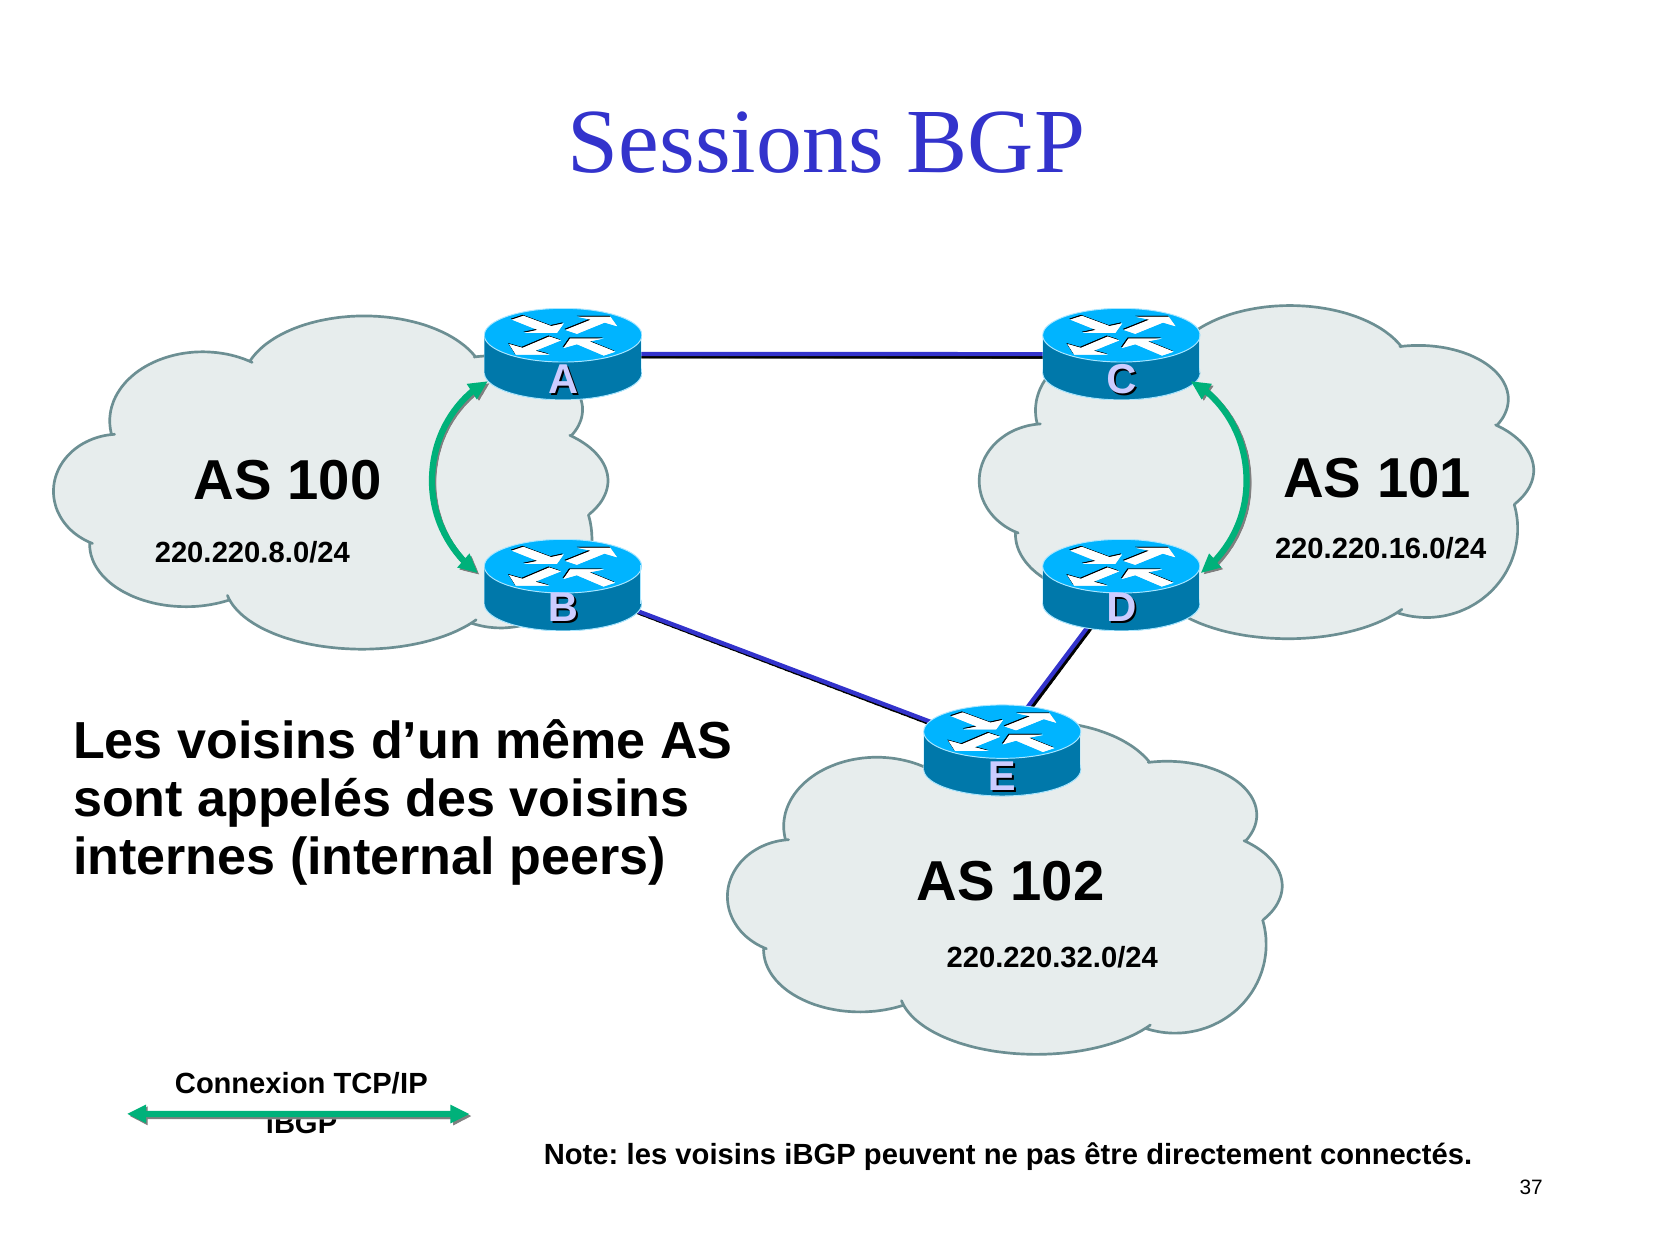

# Sessions BGP
A
C
AS 101
AS 100
220.220.16.0/24
220.220.8.0/24
B
D
Les voisins d’un même AS sont appelés des voisins internes (internal peers)‏
E
AS 102
220.220.32.0/24
Connexion TCP/IP
iBGP
Note: les voisins iBGP peuvent ne pas être directement connectés.